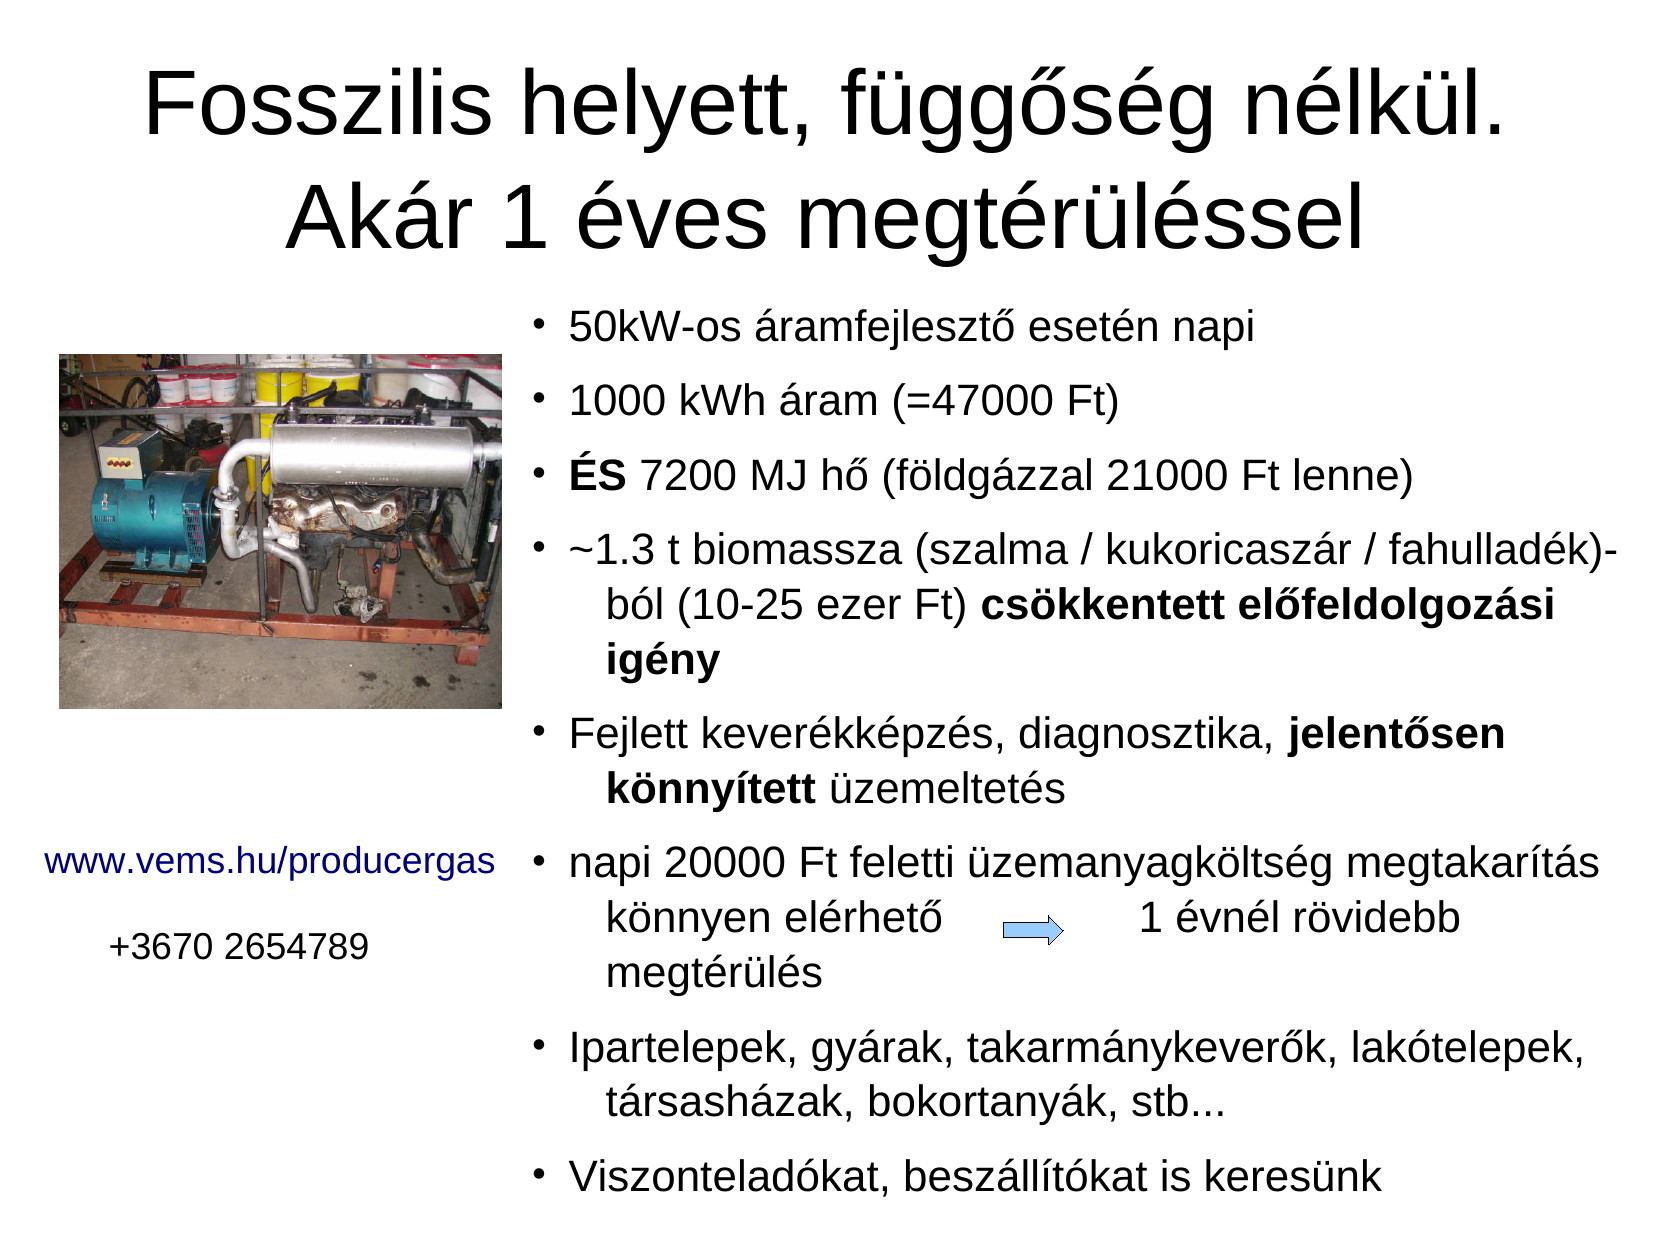

# Fosszilis helyett, függőség nélkül. Akár 1 éves megtérüléssel
50kW-os áramfejlesztő esetén napi
1000 kWh áram (=47000 Ft)
ÉS 7200 MJ hő (földgázzal 21000 Ft lenne)
~1.3 t biomassza (szalma / kukoricaszár / fahulladék)-ból (10-25 ezer Ft) csökkentett előfeldolgozási igény
Fejlett keverékképzés, diagnosztika, jelentősen könnyített üzemeltetés
napi 20000 Ft feletti üzemanyagköltség megtakarítás könnyen elérhető 1 évnél rövidebb megtérülés
Ipartelepek, gyárak, takarmánykeverők, lakótelepek, társasházak, bokortanyák, stb...
Viszonteladókat, beszállítókat is keresünk
www.vems.hu/producergas
+3670 2654789